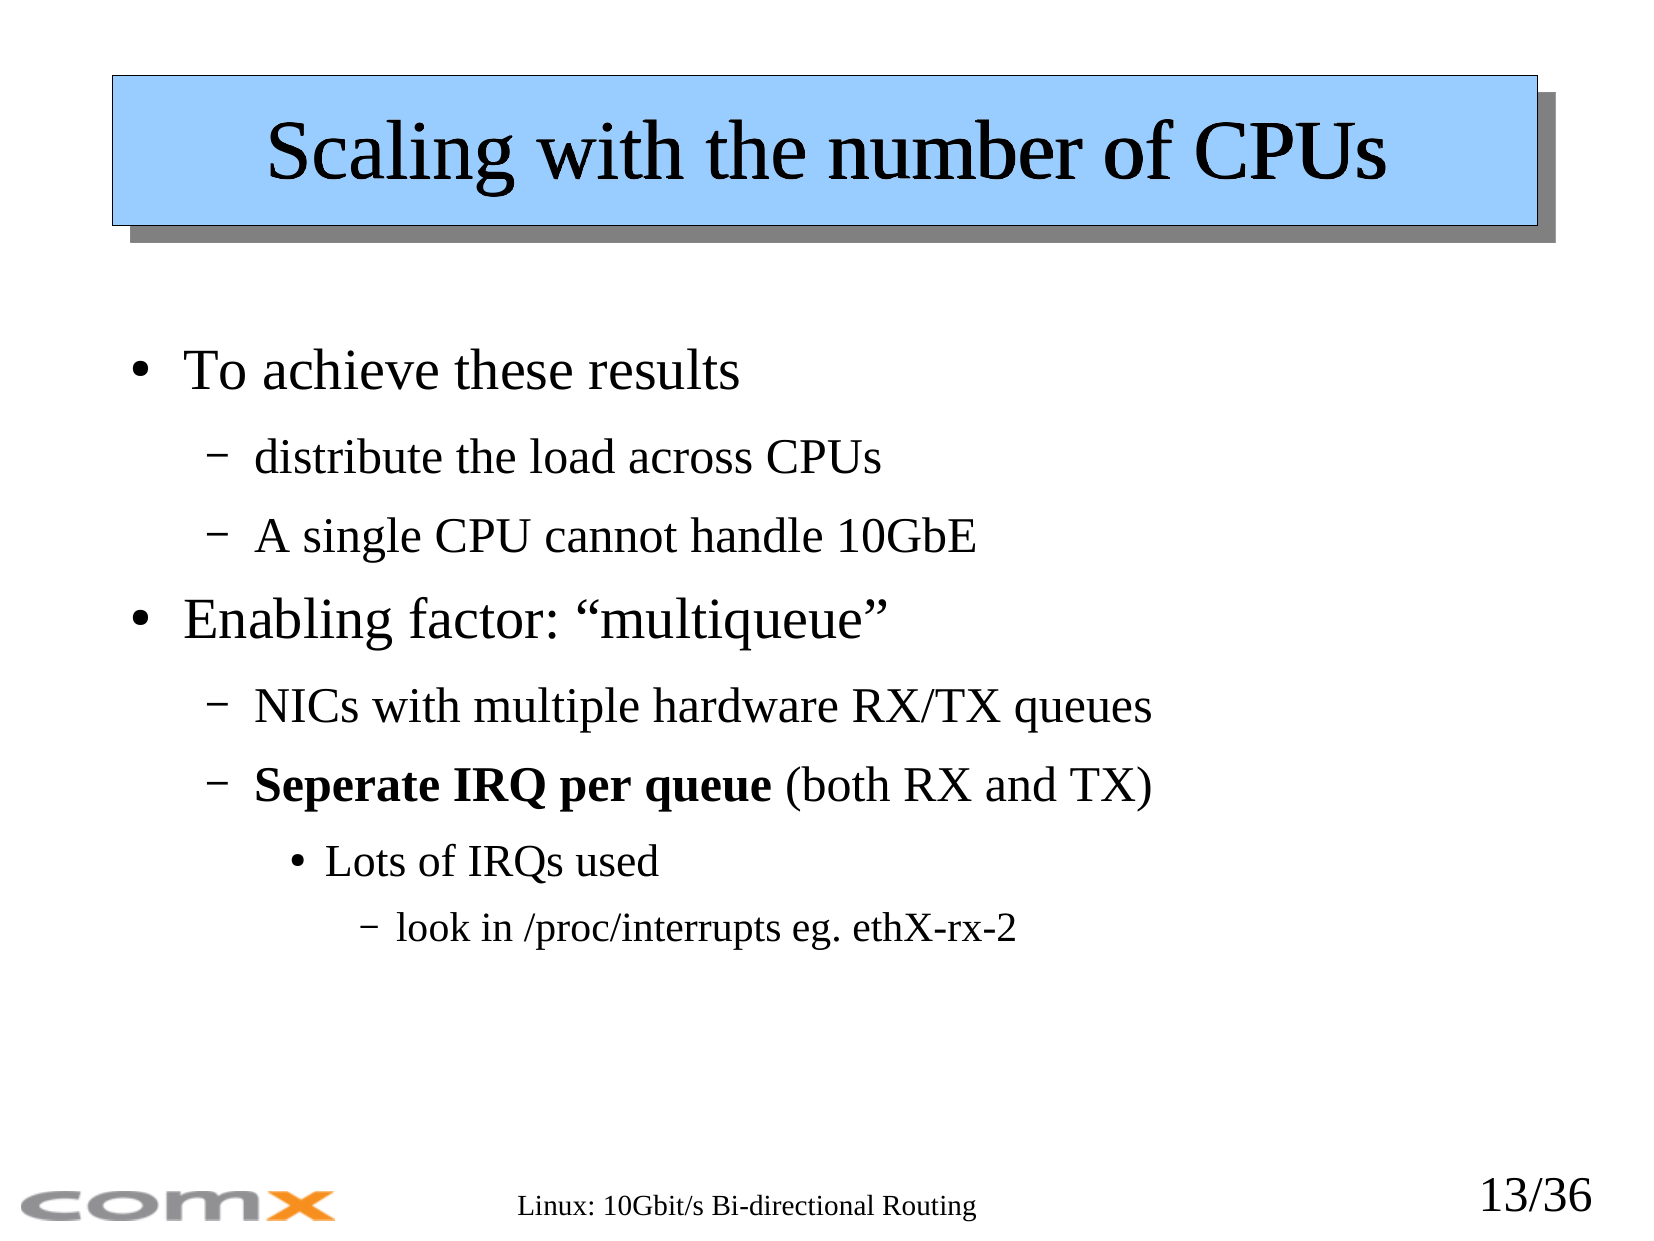

# Scaling with the number of CPUs
To achieve these results
distribute the load across CPUs
A single CPU cannot handle 10GbE
Enabling factor: “multiqueue”
NICs with multiple hardware RX/TX queues
Seperate IRQ per queue (both RX and TX)
Lots of IRQs used
look in /proc/interrupts eg. ethX-rx-2